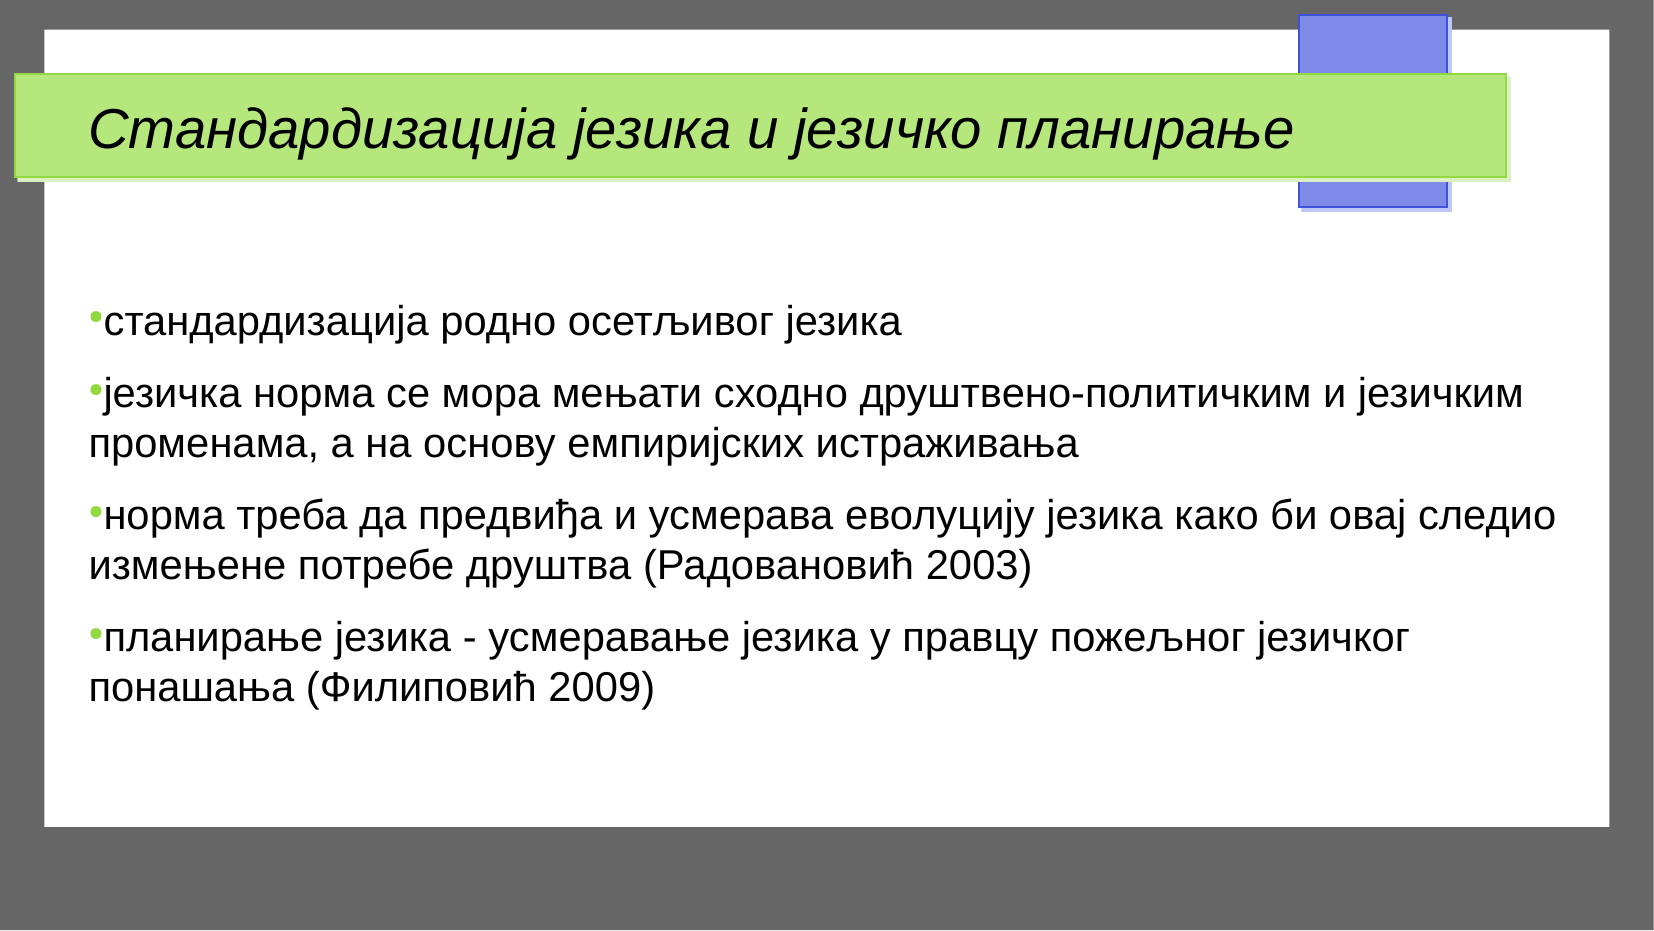

# Стандардизација језика и језичко планирање
стандардизација родно осетљивог језика
језичка норма се мора мењати сходно друштвено-политичким и језичким променама, а на основу емпиријских истраживања
норма треба да предвиђа и усмерава еволуцију језика како би овај следио измењене потребе друштва (Радовановић 2003)
планирање језика - усмеравање језика у правцу пожељног језичког понашања (Филиповић 2009)